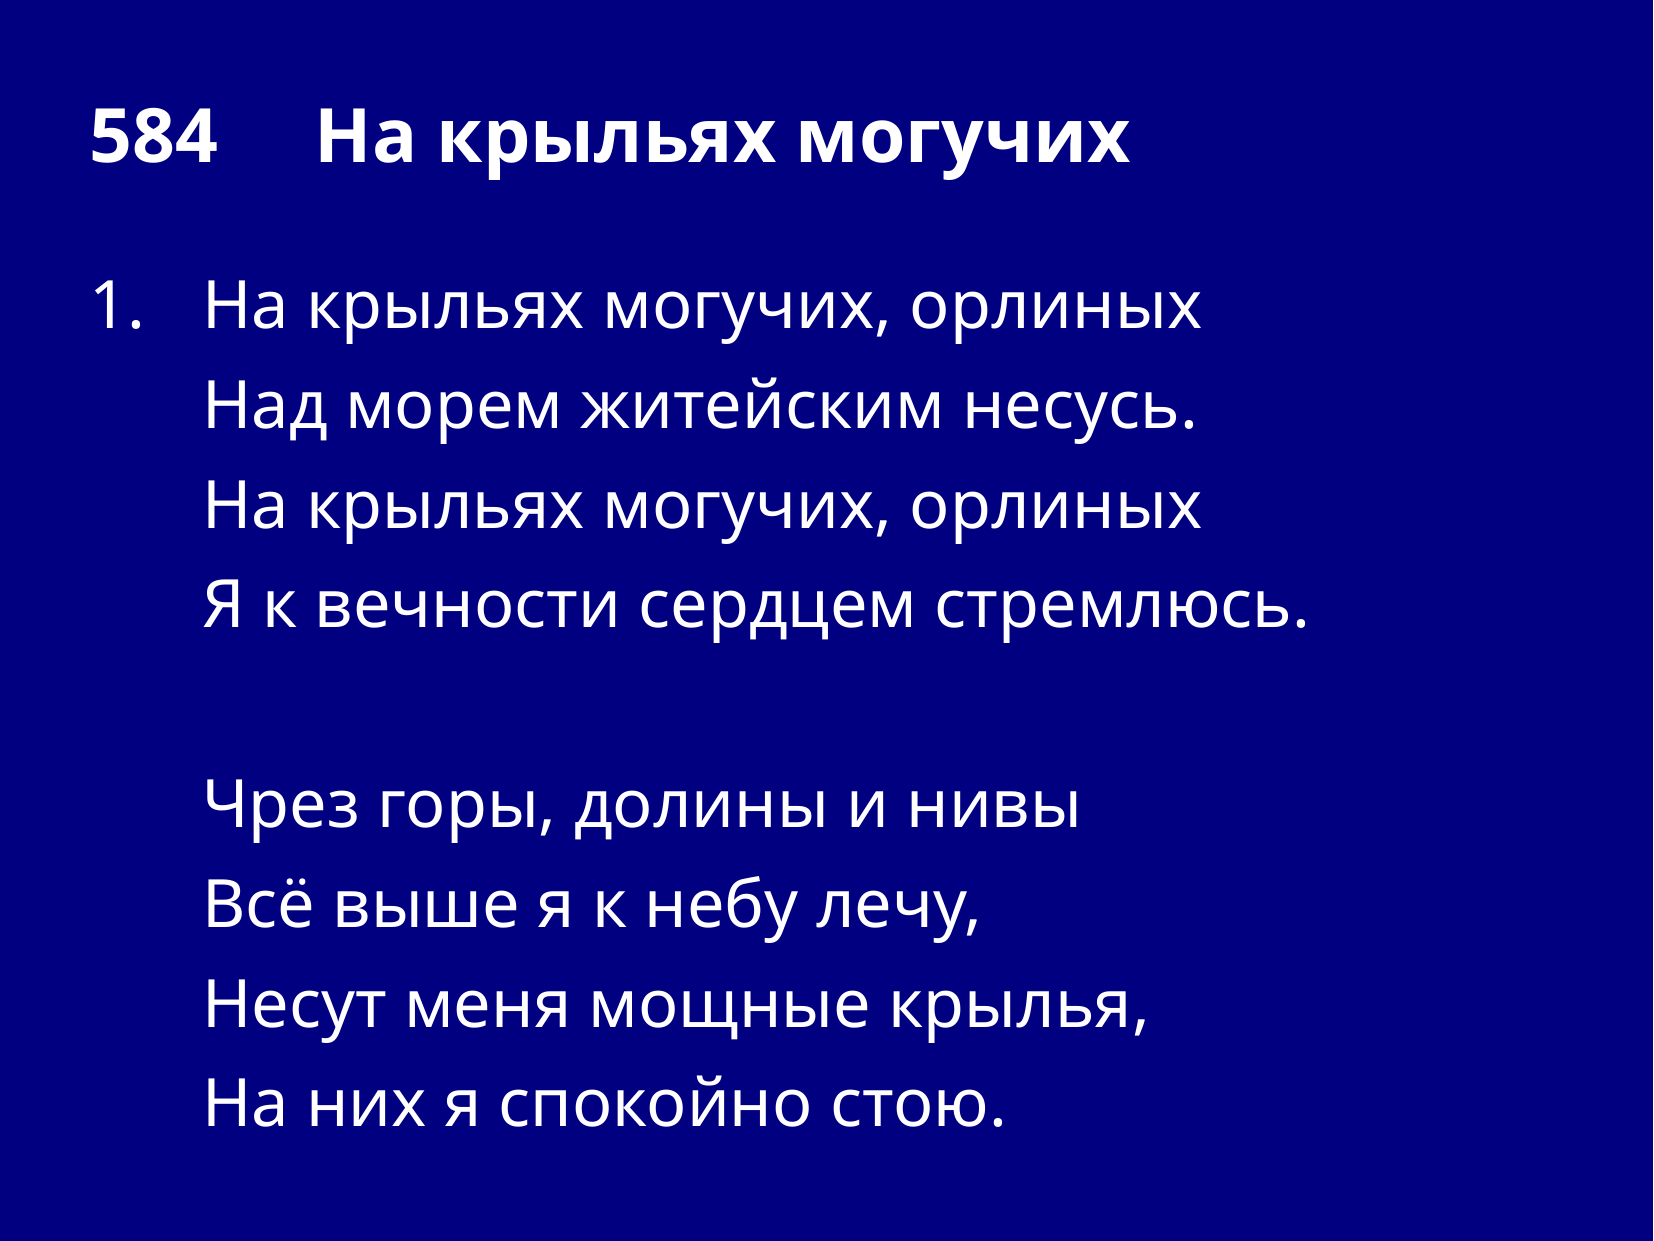

584	На крыльях могучих
1.	На крыльях могучих, орлиных
	Над морем житейским несусь.
	На крыльях могучих, орлиных
	Я к вечности сердцем стремлюсь.
	Чрез горы, долины и нивы
	Всё выше я к небу лечу,
	Несут меня мощные крылья,
	На них я спокойно стою.